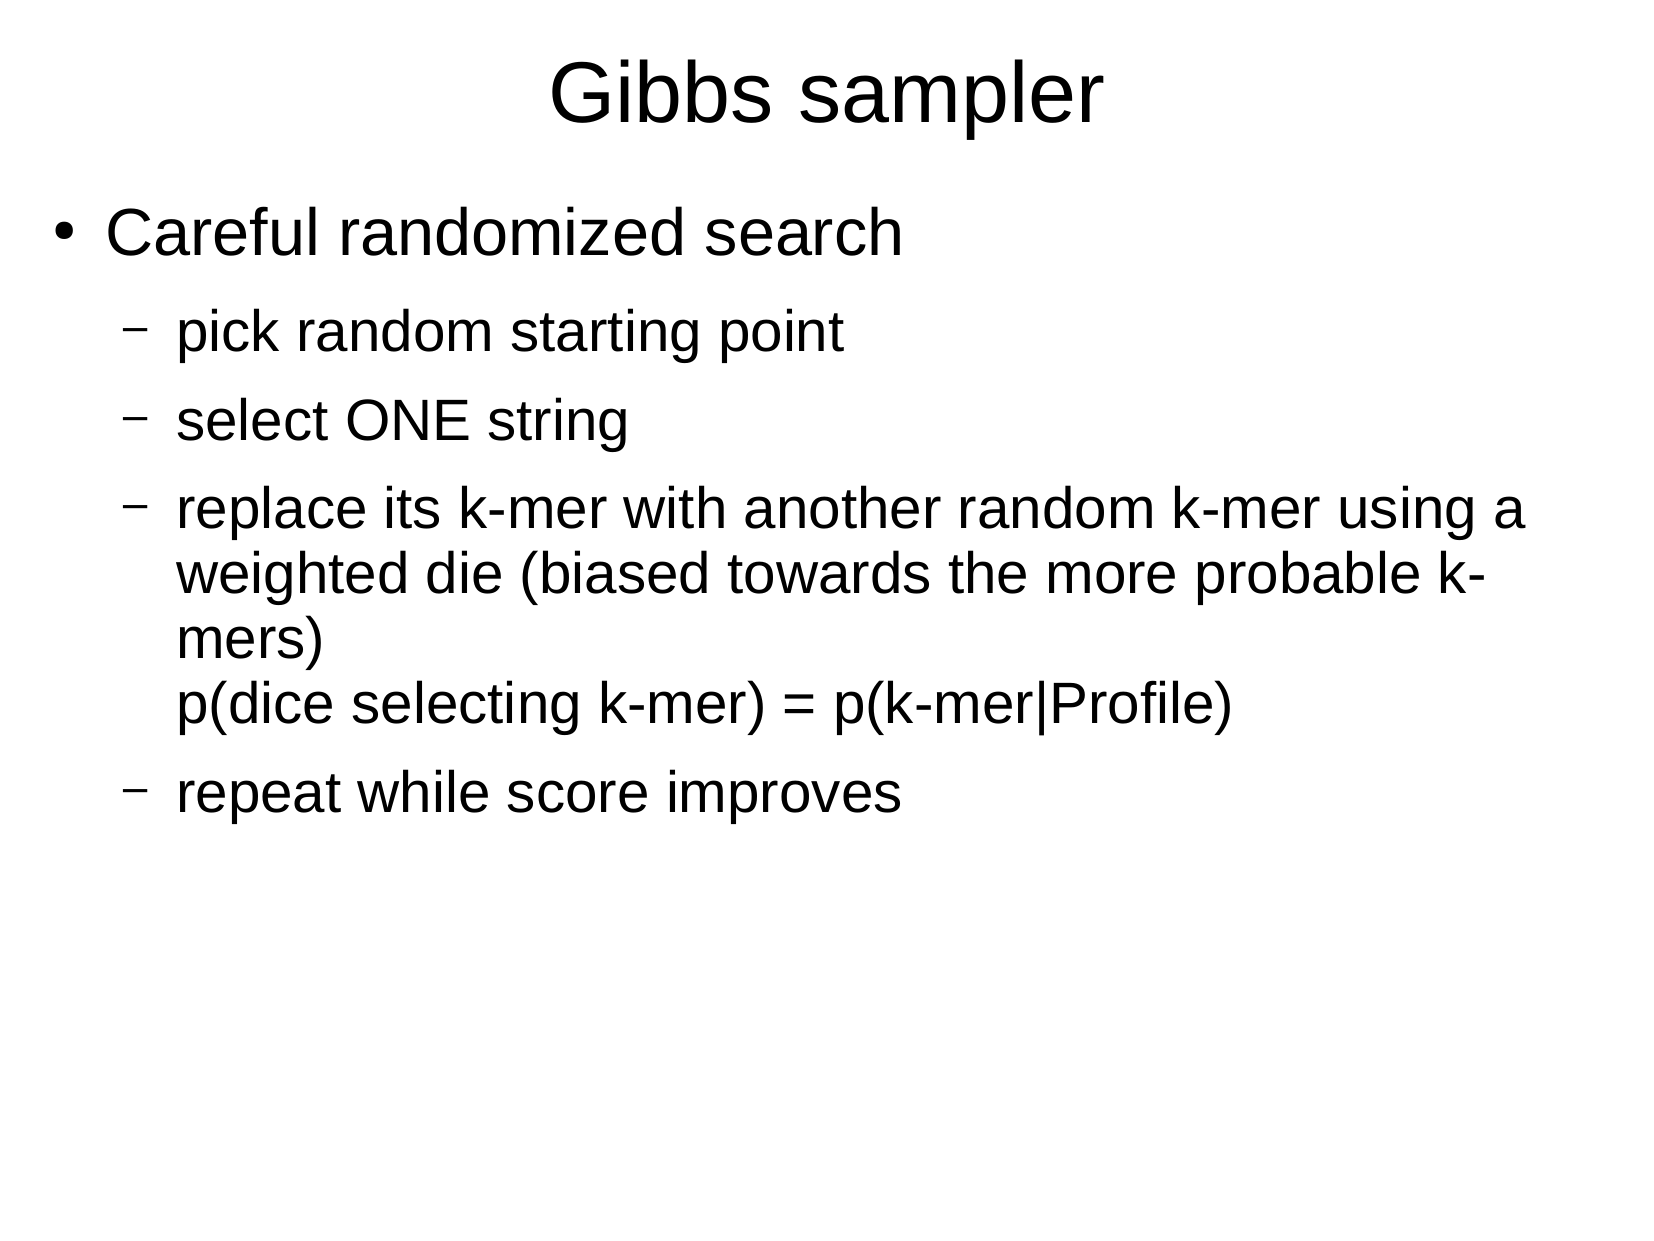

# Gibbs sampler
Careful randomized search
pick random starting point
select ONE string
replace its k-mer with another random k-mer using a weighted die (biased towards the more probable k-mers)
p(dice selecting k-mer) = p(k-mer|Profile)
repeat while score improves